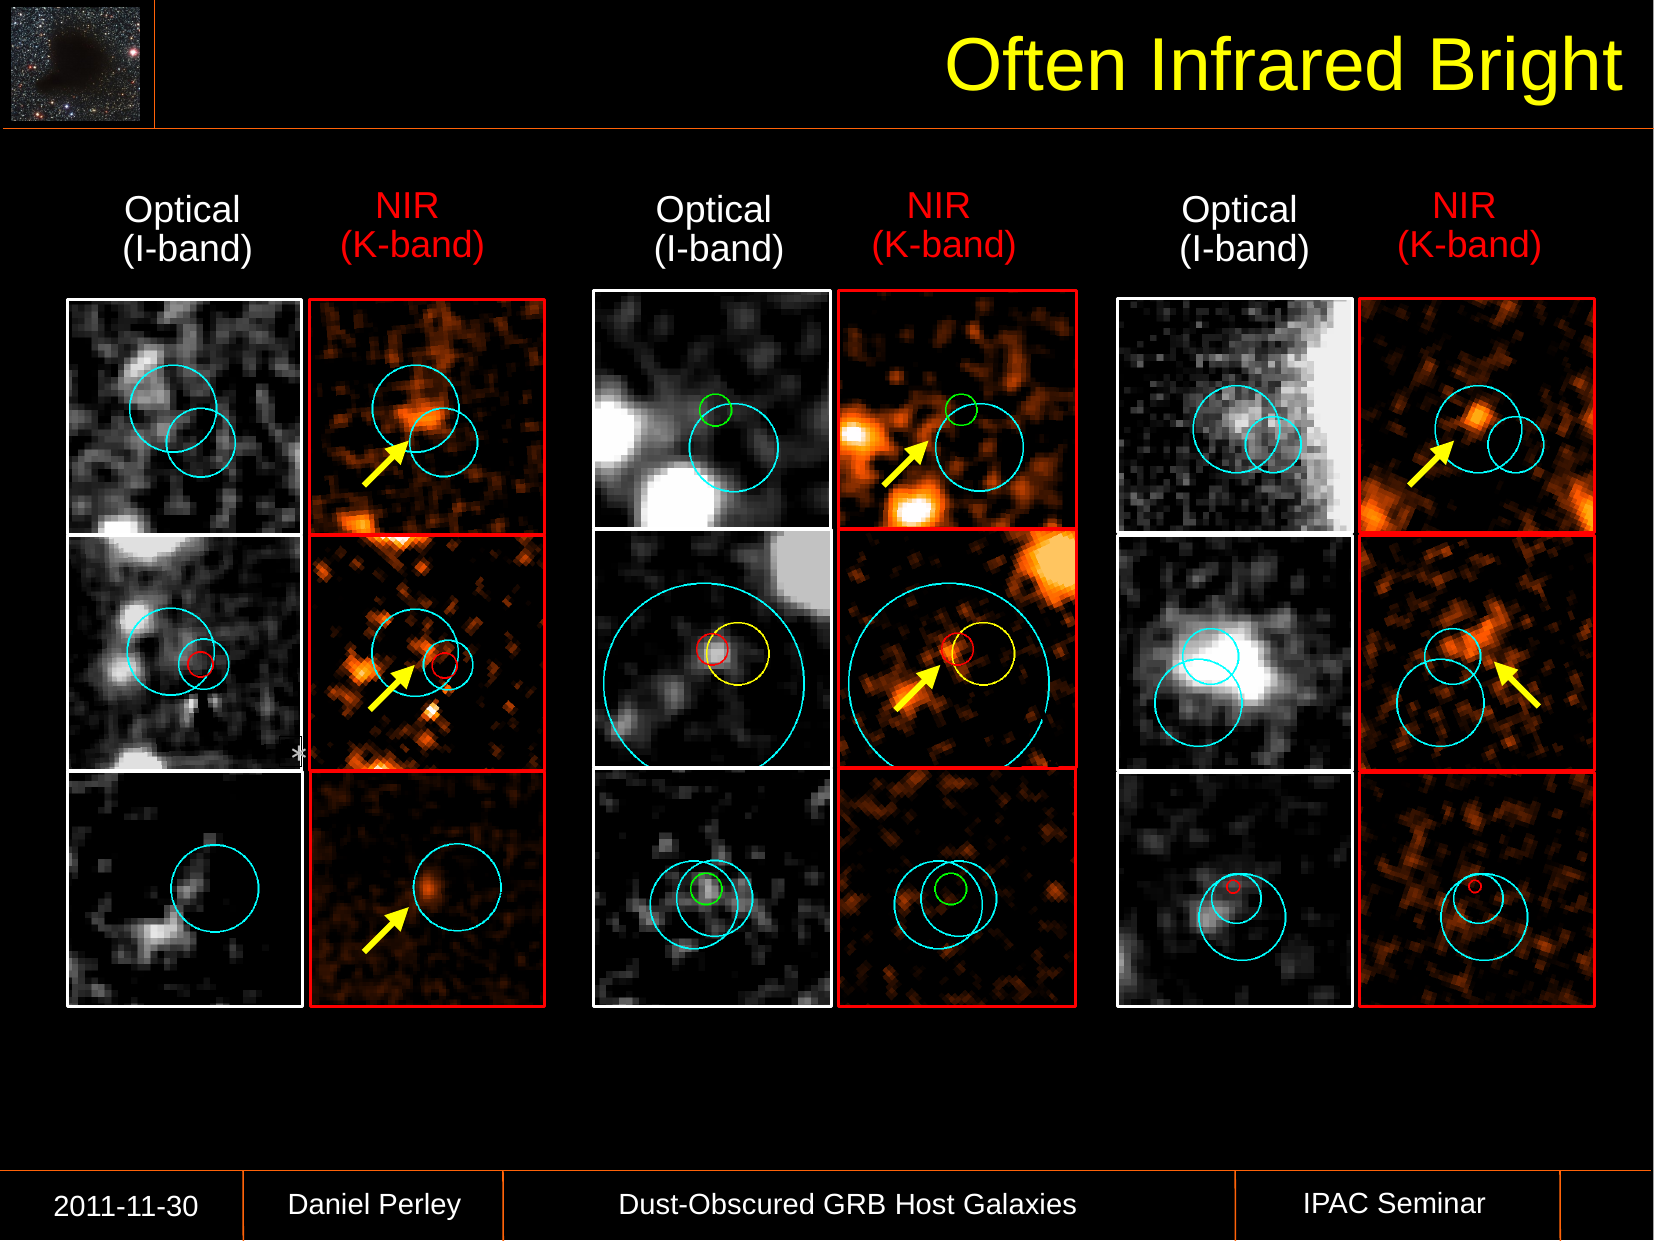

# Often Infrared Bright
NIR
(K-band)
NIR
(K-band)
NIR
(K-band)
Optical
(I-band)
Optical
(I-band)
Optical
(I-band)
*
I – K < 3.0
2011-11-30